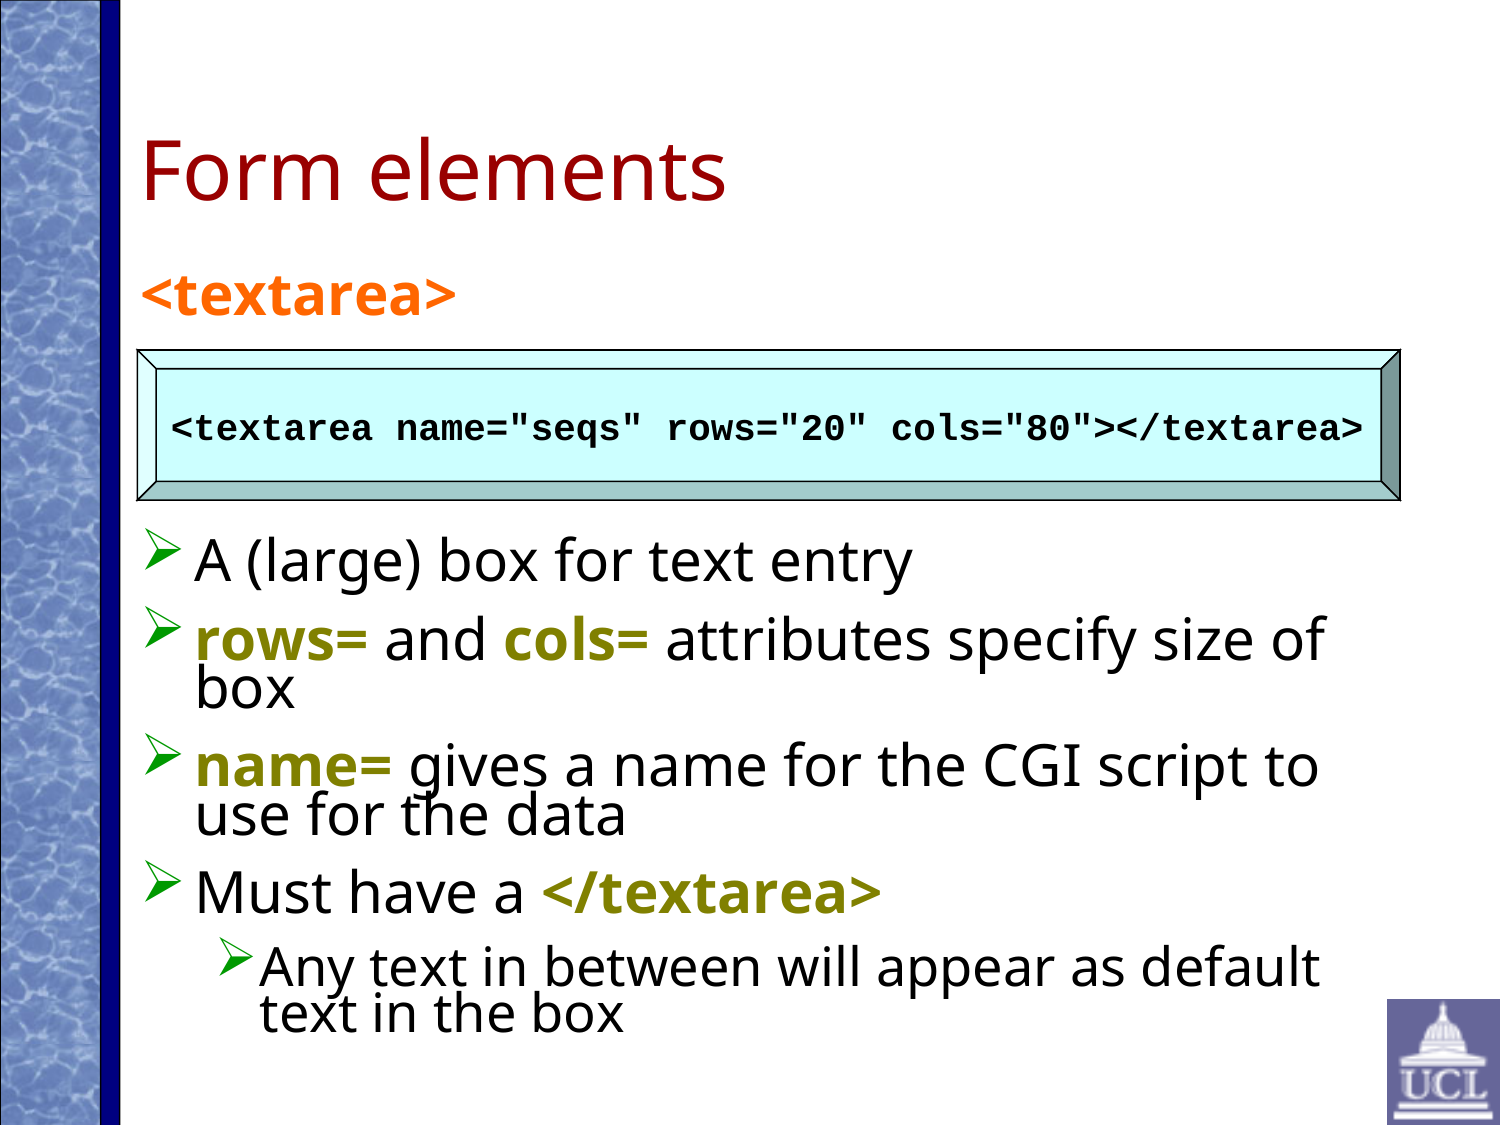

# Form elements
<textarea>
A (large) box for text entry
rows= and cols= attributes specify size of box
name= gives a name for the CGI script to use for the data
Must have a </textarea>
Any text in between will appear as default text in the box
<textarea name="seqs" rows="20" cols="80"></textarea>